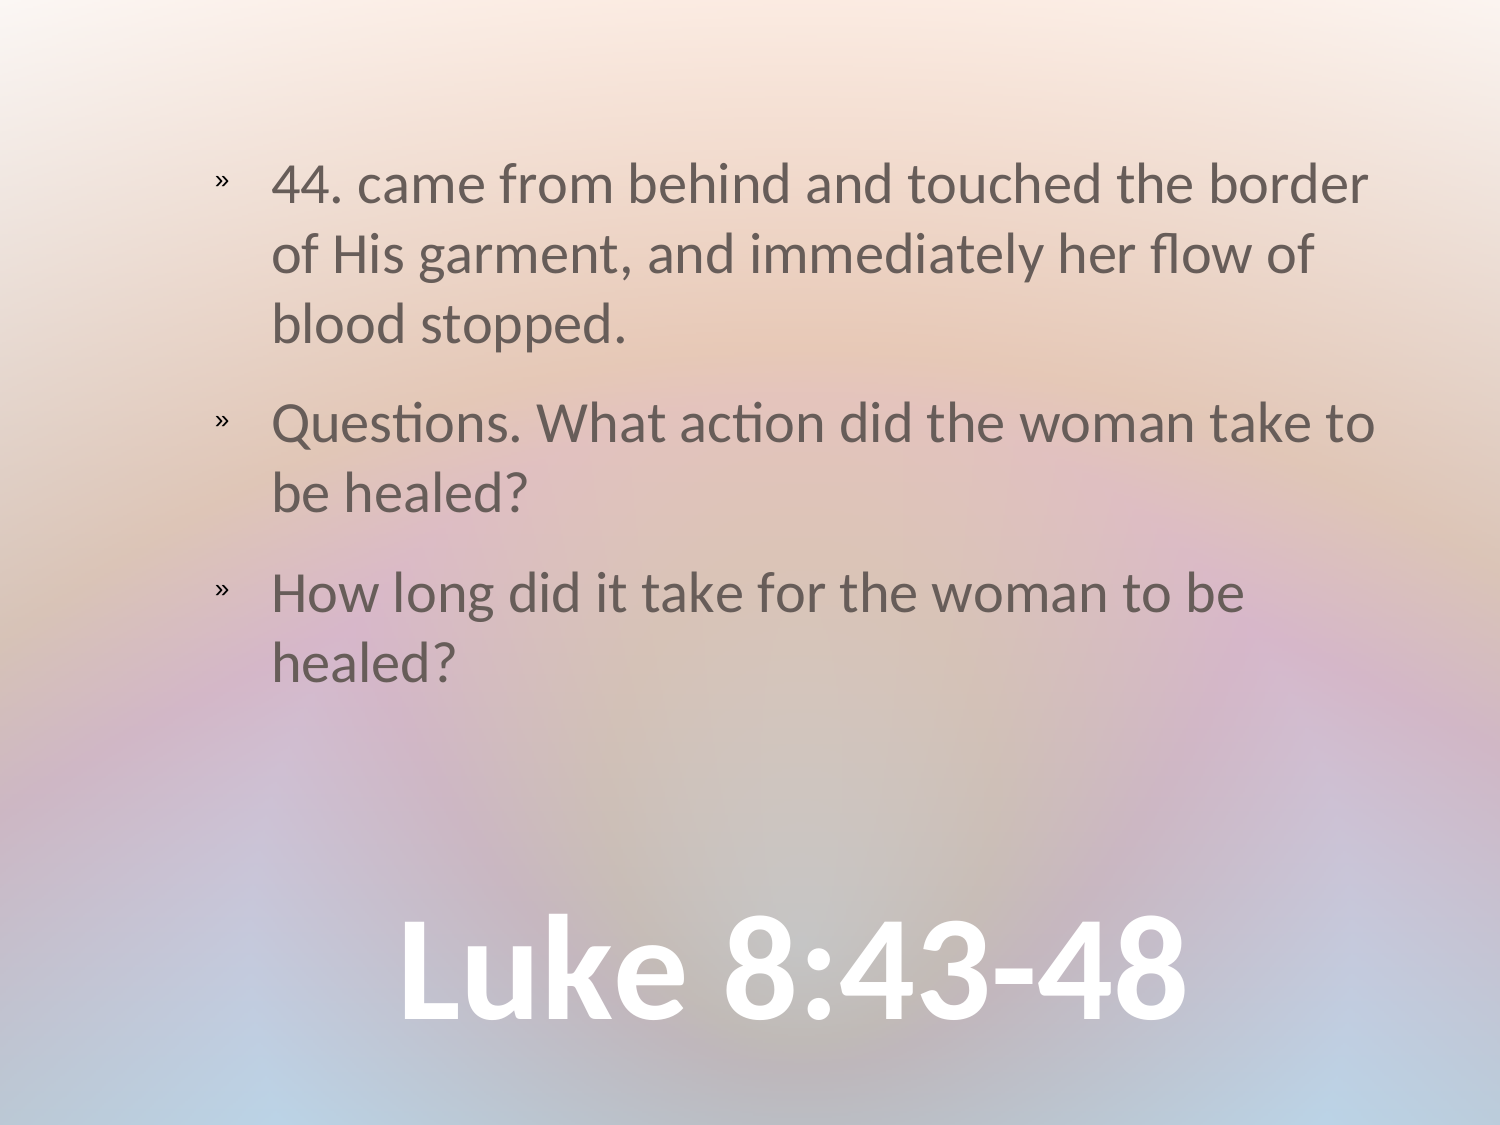

44. came from behind and touched the border of His garment, and immediately her flow of blood stopped.
Questions. What action did the woman take to be healed?
How long did it take for the woman to be healed?
# Luke 8:43-48